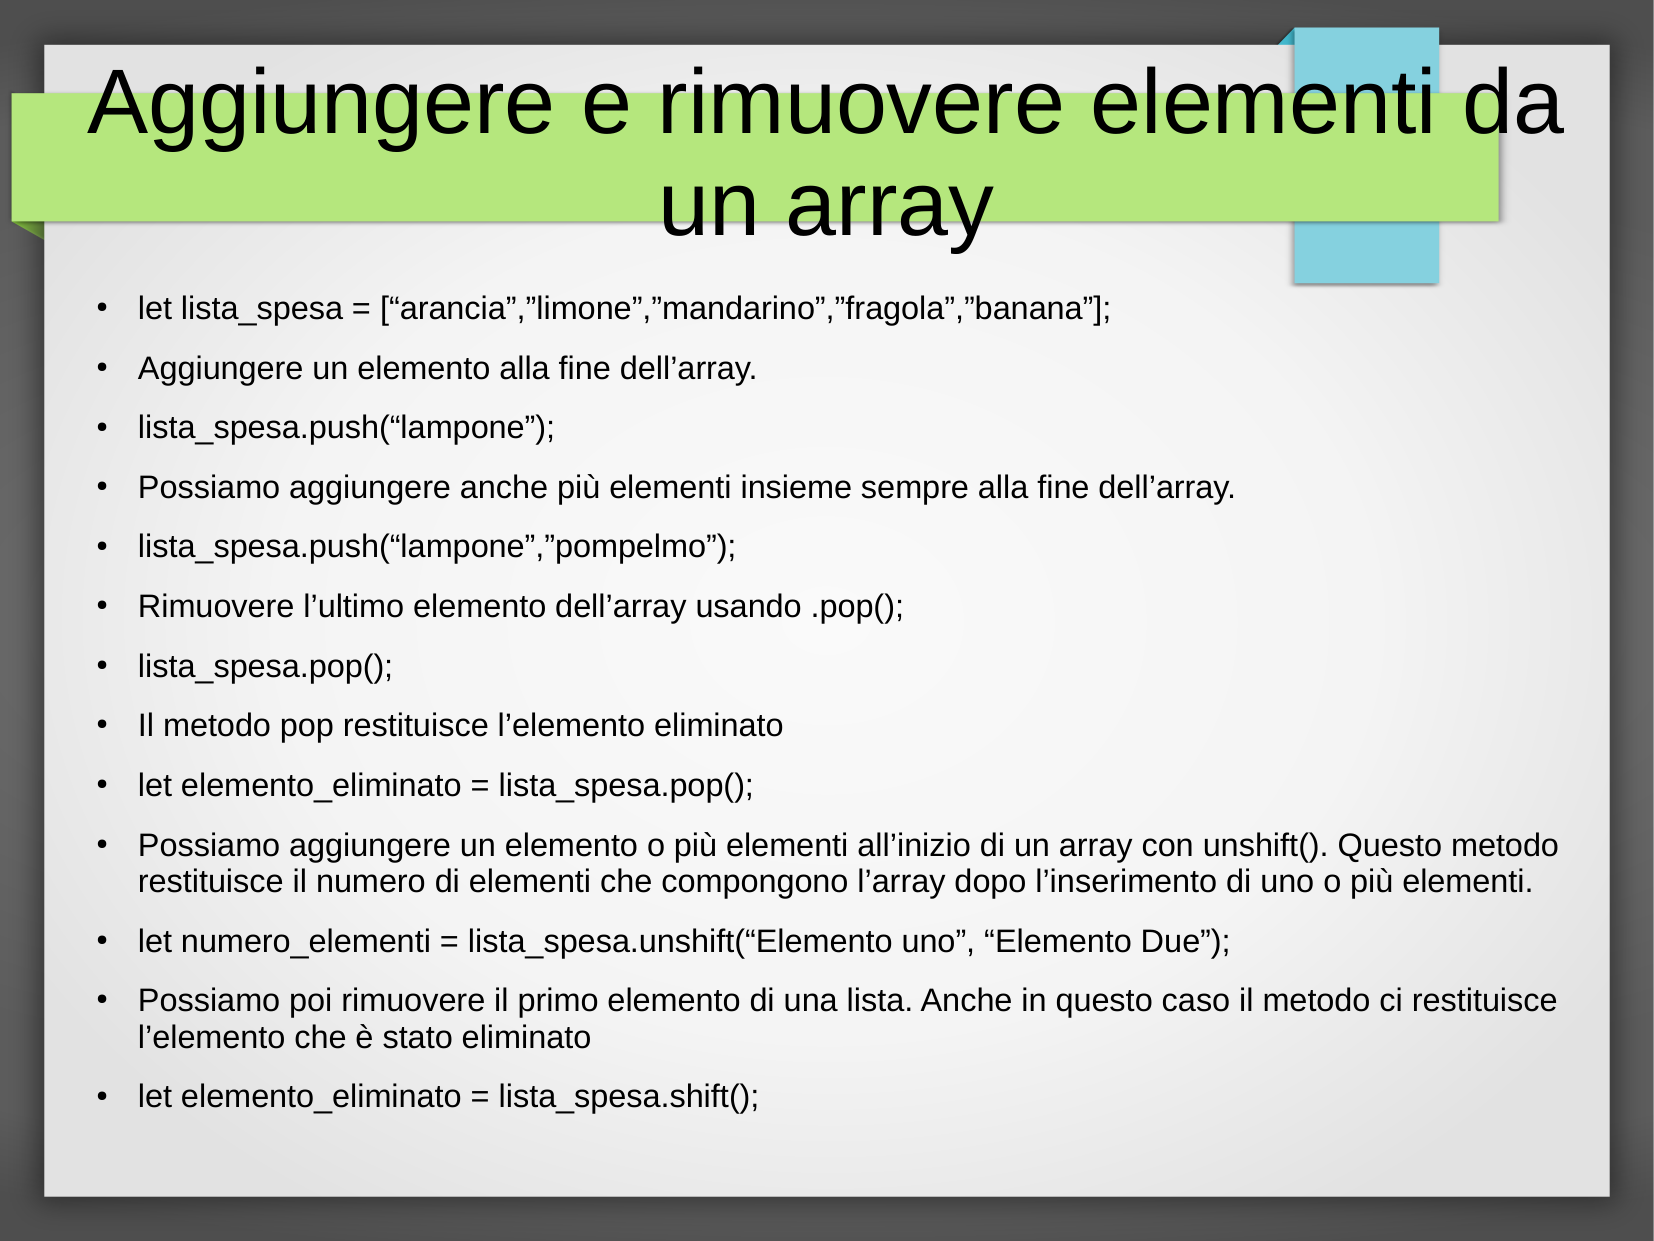

# Aggiungere e rimuovere elementi da un array
let lista_spesa = [“arancia”,”limone”,”mandarino”,”fragola”,”banana”];
Aggiungere un elemento alla fine dell’array.
lista_spesa.push(“lampone”);
Possiamo aggiungere anche più elementi insieme sempre alla fine dell’array.
lista_spesa.push(“lampone”,”pompelmo”);
Rimuovere l’ultimo elemento dell’array usando .pop();
lista_spesa.pop();
Il metodo pop restituisce l’elemento eliminato
let elemento_eliminato = lista_spesa.pop();
Possiamo aggiungere un elemento o più elementi all’inizio di un array con unshift(). Questo metodo restituisce il numero di elementi che compongono l’array dopo l’inserimento di uno o più elementi.
let numero_elementi = lista_spesa.unshift(“Elemento uno”, “Elemento Due”);
Possiamo poi rimuovere il primo elemento di una lista. Anche in questo caso il metodo ci restituisce l’elemento che è stato eliminato
let elemento_eliminato = lista_spesa.shift();